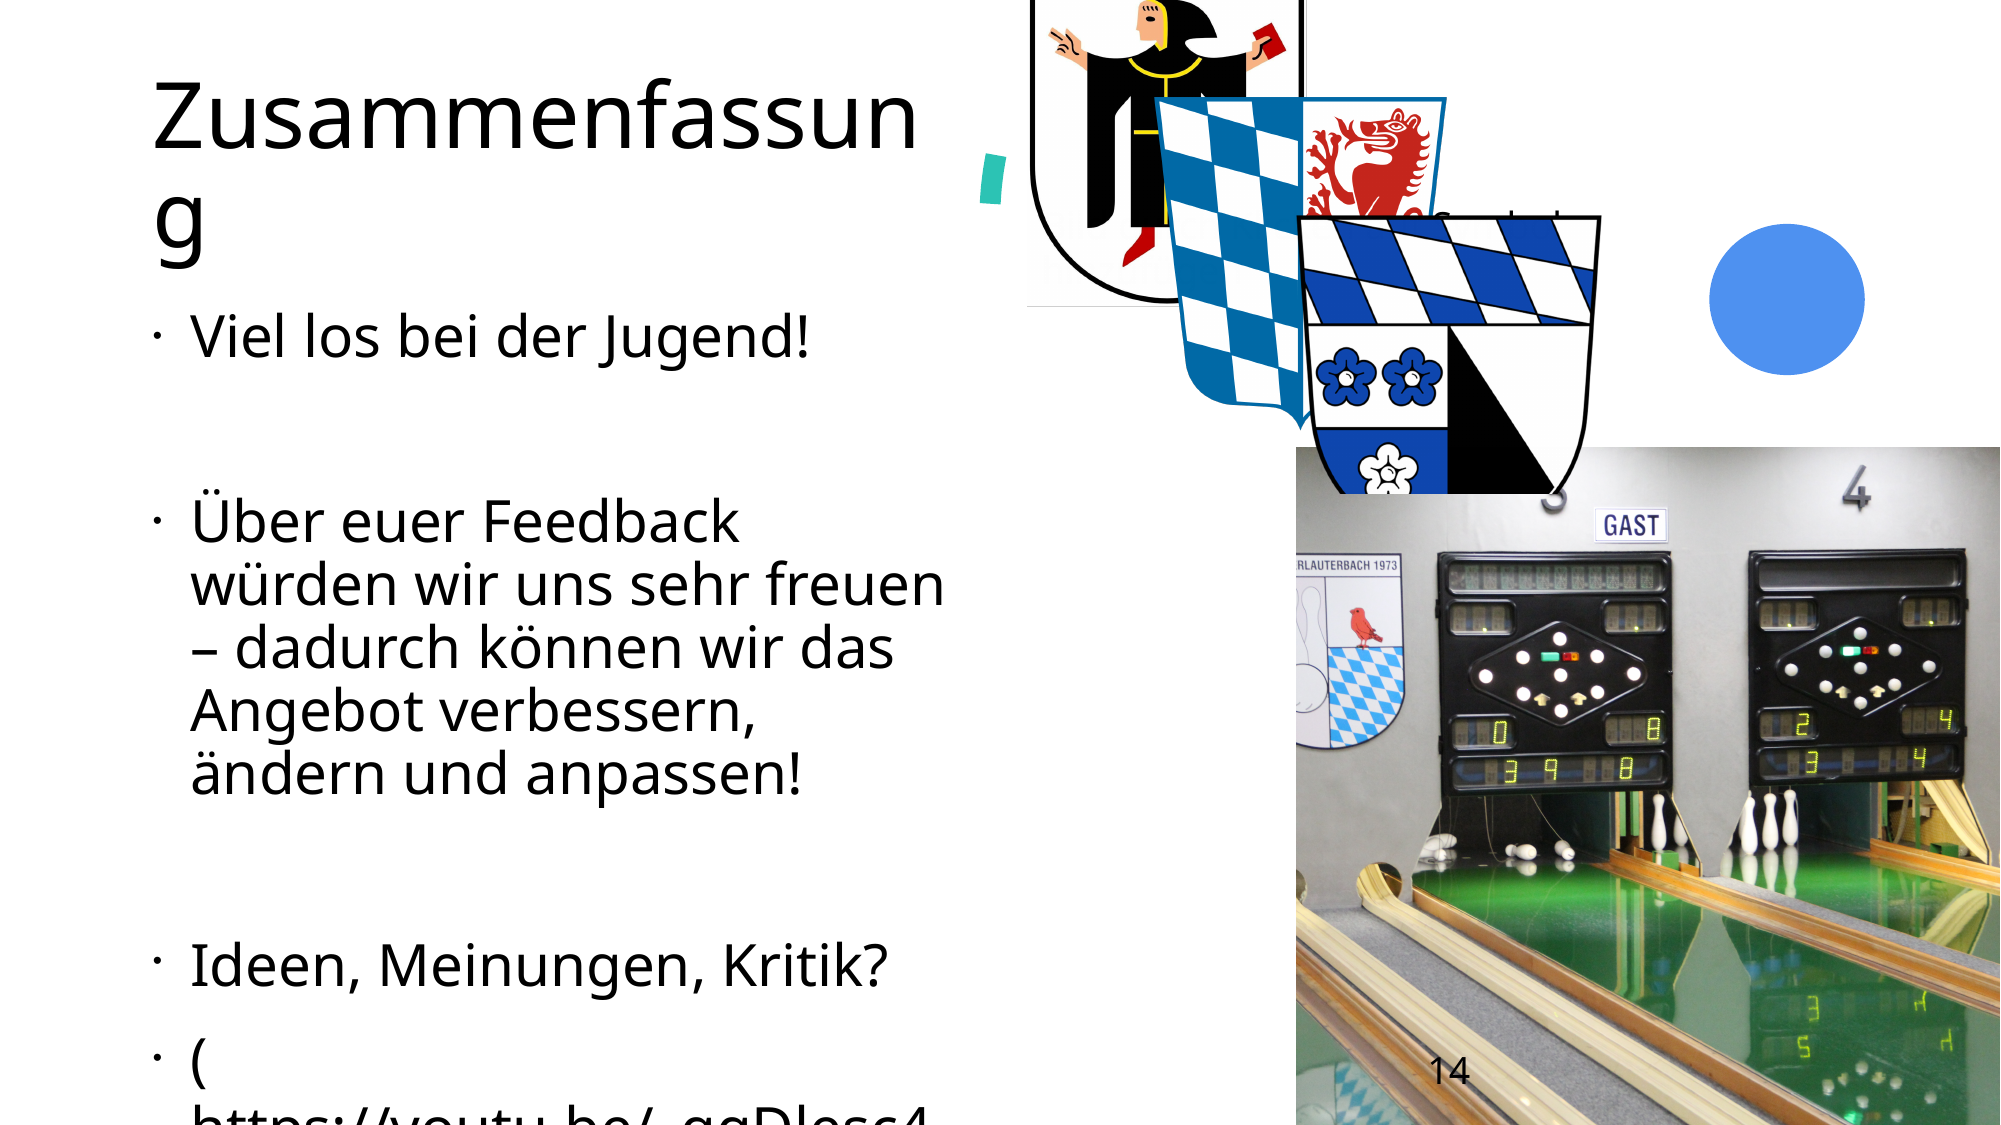

# Zusammenfassung
Viel los bei der Jugend!
Über euer Feedback würden wir uns sehr freuen – dadurch können wir das Angebot verbessern, ändern und anpassen!
Ideen, Meinungen, Kritik?
(https://youtu.be/_qgDlesc4ys)
Immer her damit!